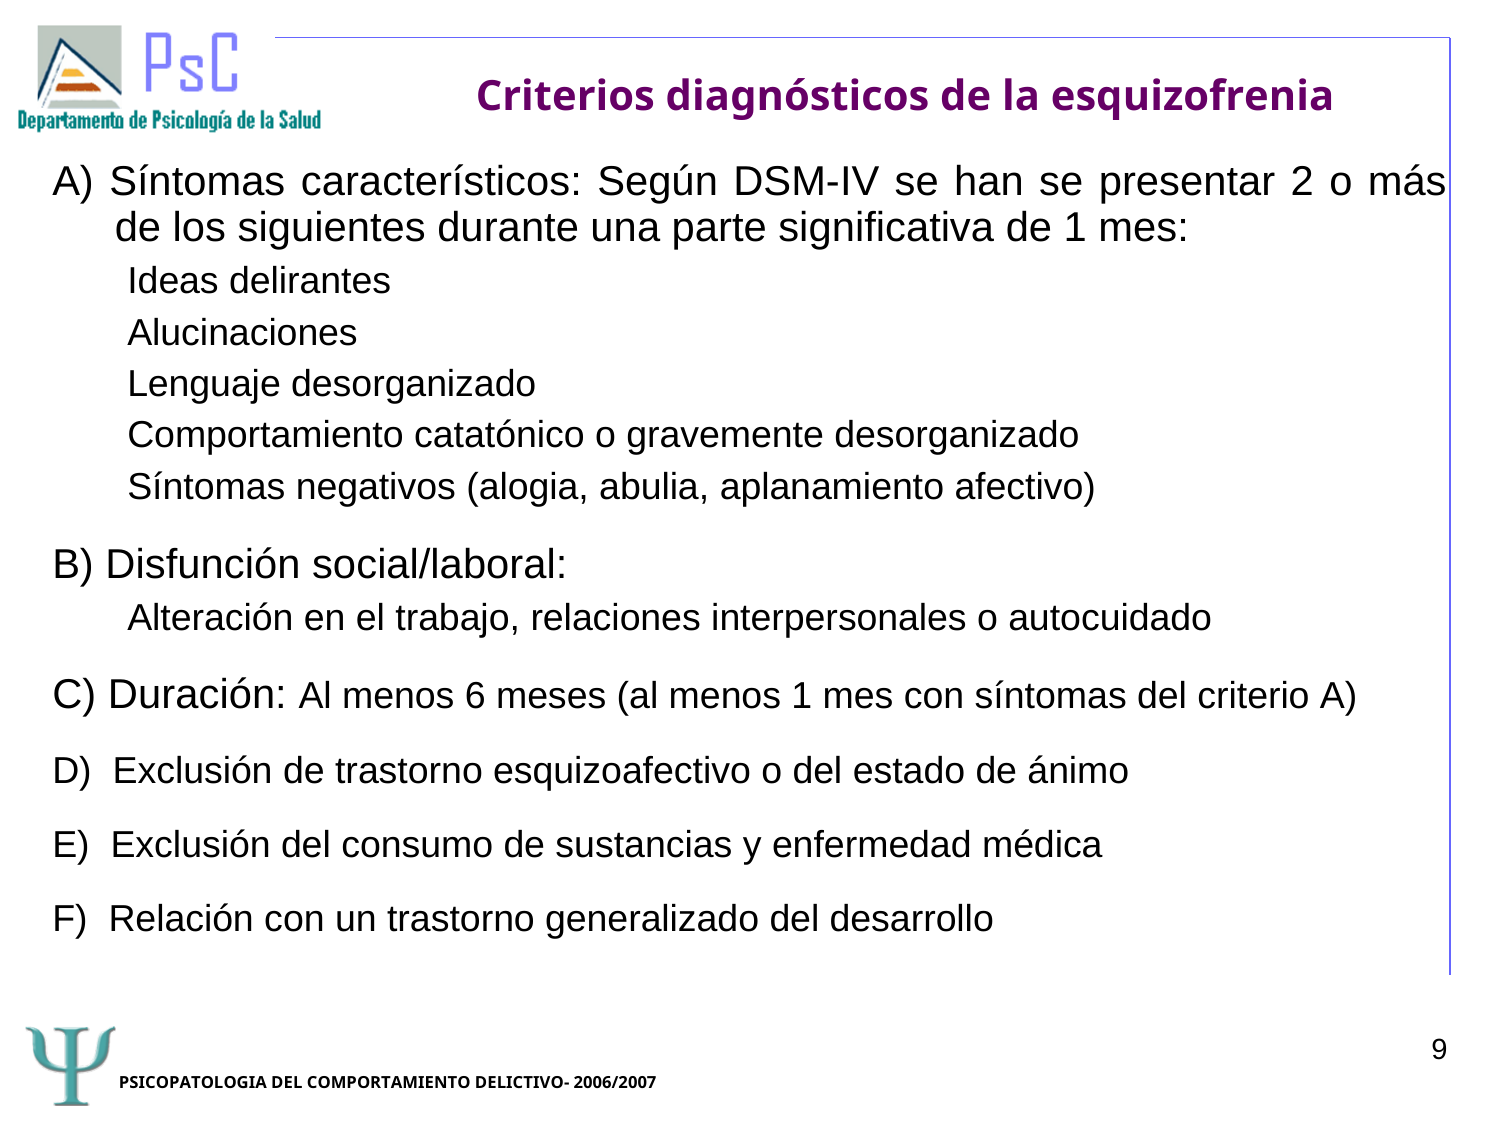

# Criterios diagnósticos de la esquizofrenia
A) Síntomas característicos: Según DSM-IV se han se presentar 2 o más de los siguientes durante una parte significativa de 1 mes:
Ideas delirantes
Alucinaciones
Lenguaje desorganizado
Comportamiento catatónico o gravemente desorganizado
Síntomas negativos (alogia, abulia, aplanamiento afectivo)
B) Disfunción social/laboral:
Alteración en el trabajo, relaciones interpersonales o autocuidado
C) Duración: Al menos 6 meses (al menos 1 mes con síntomas del criterio A)
D) Exclusión de trastorno esquizoafectivo o del estado de ánimo
E) Exclusión del consumo de sustancias y enfermedad médica
F) Relación con un trastorno generalizado del desarrollo
9